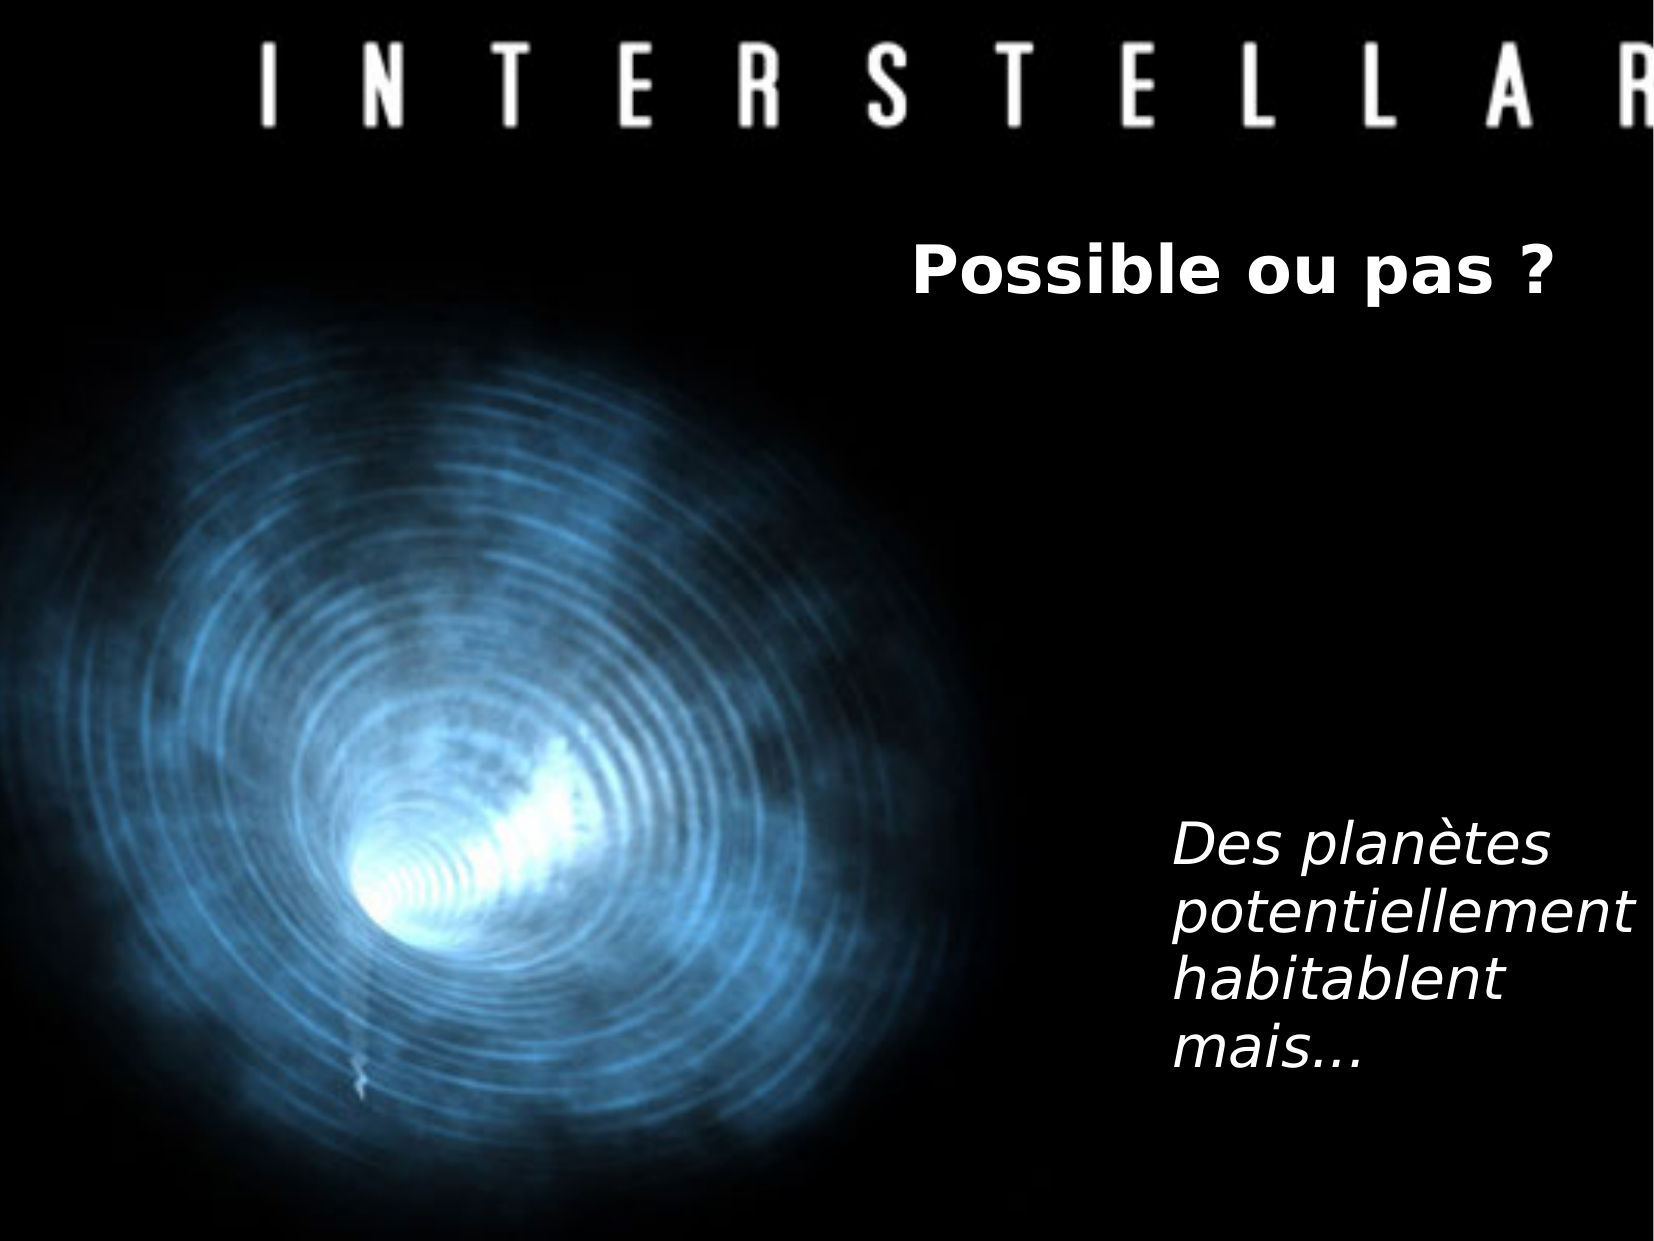

Possible ou pas ?
Des planètes potentiellement habitablent mais...